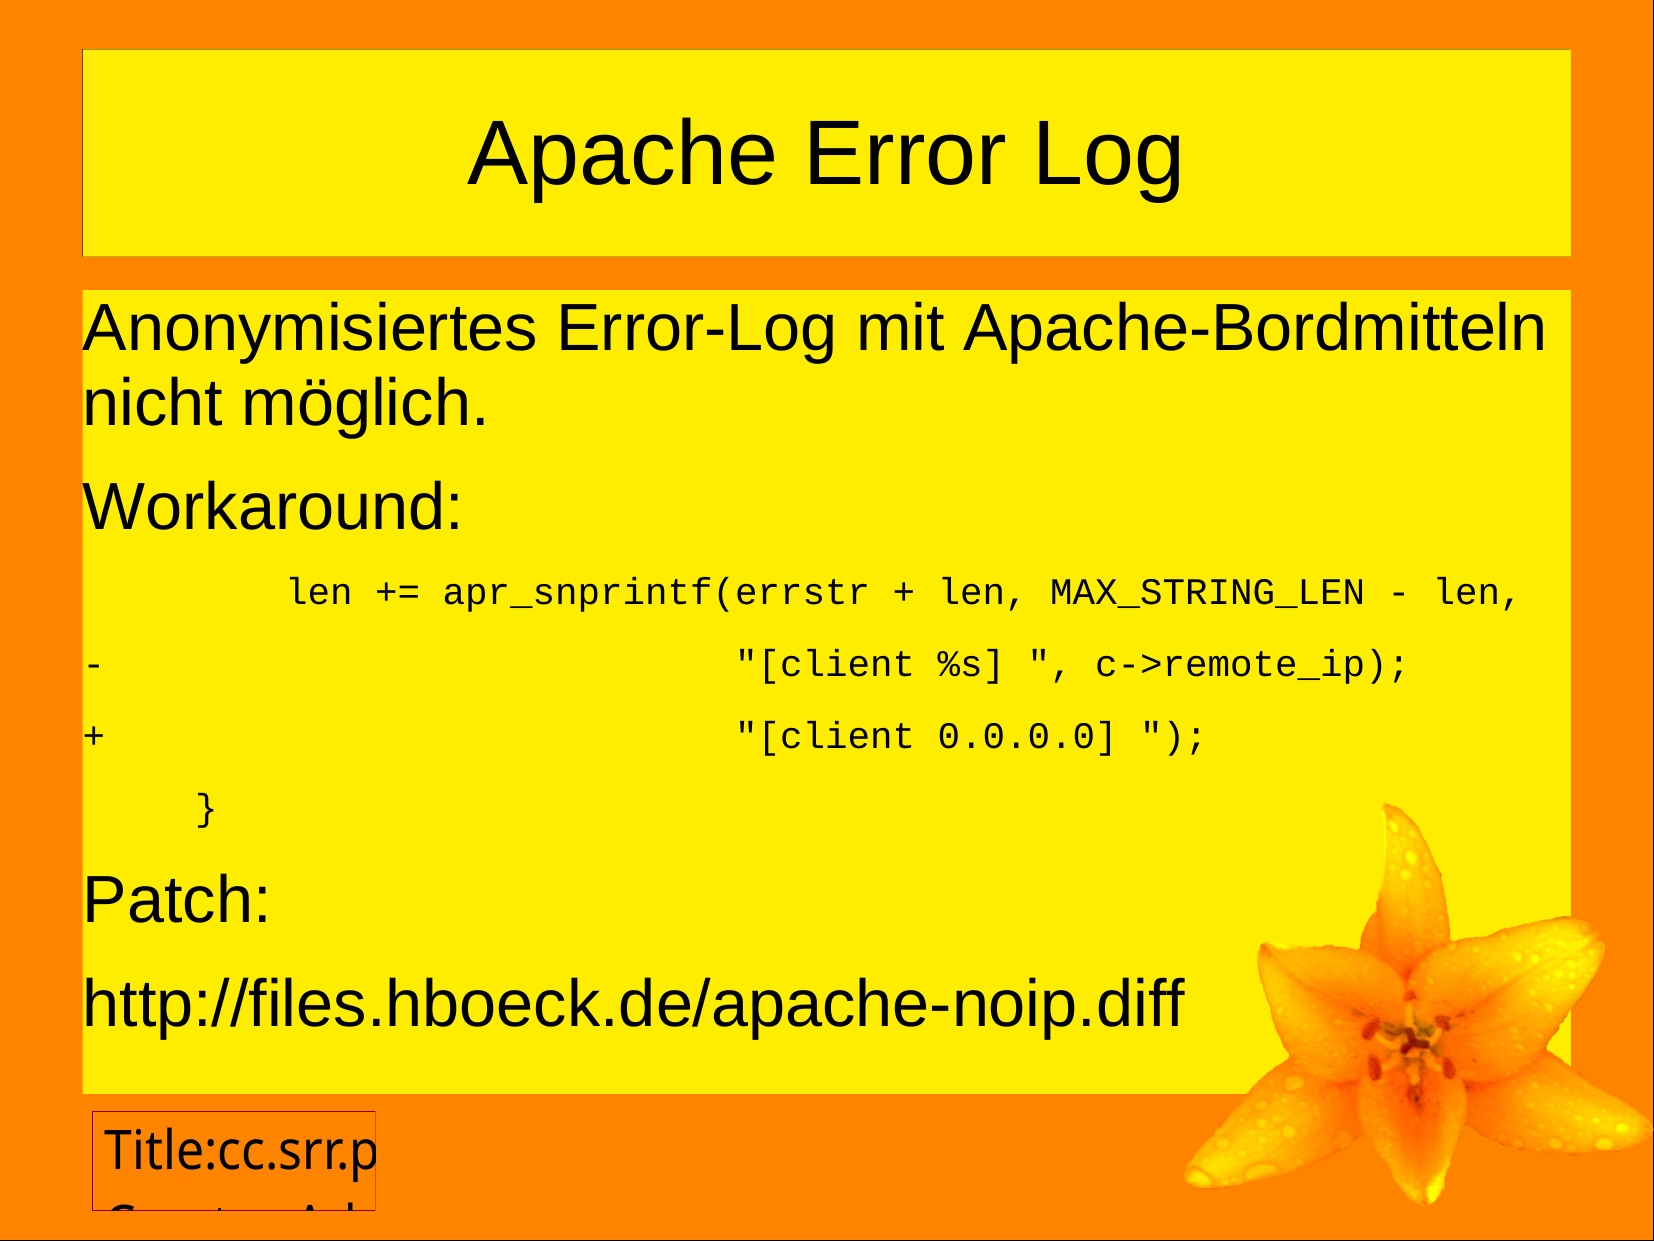

# Apache Error Log
Anonymisiertes Error-Log mit Apache-Bordmitteln nicht möglich.
Workaround:
 len += apr_snprintf(errstr + len, MAX_STRING_LEN - len,
- "[client %s] ", c->remote_ip);
+ "[client 0.0.0.0] ");
 }
Patch:
http://files.hboeck.de/apache-noip.diff